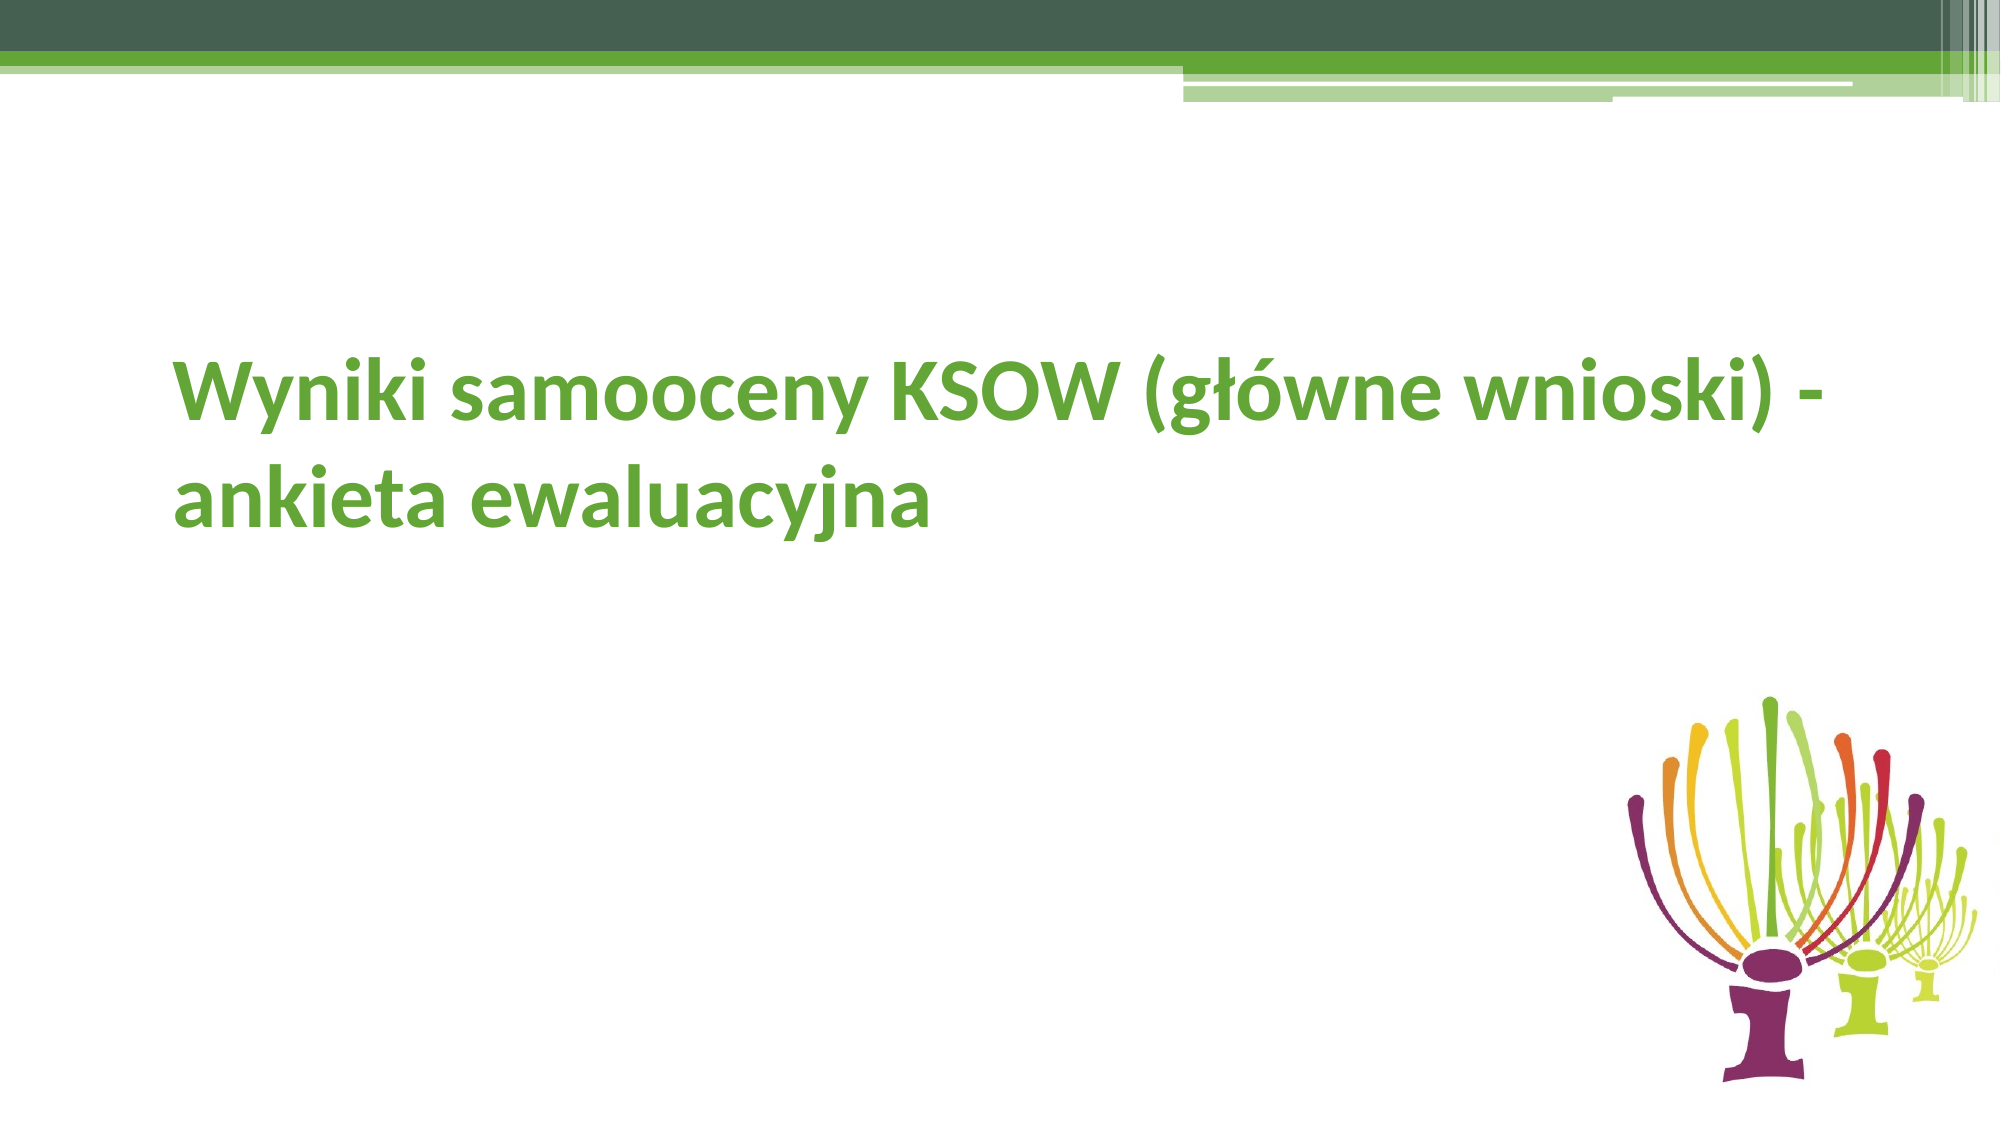

# Wyniki samooceny KSOW (główne wnioski) - ankieta ewaluacyjna